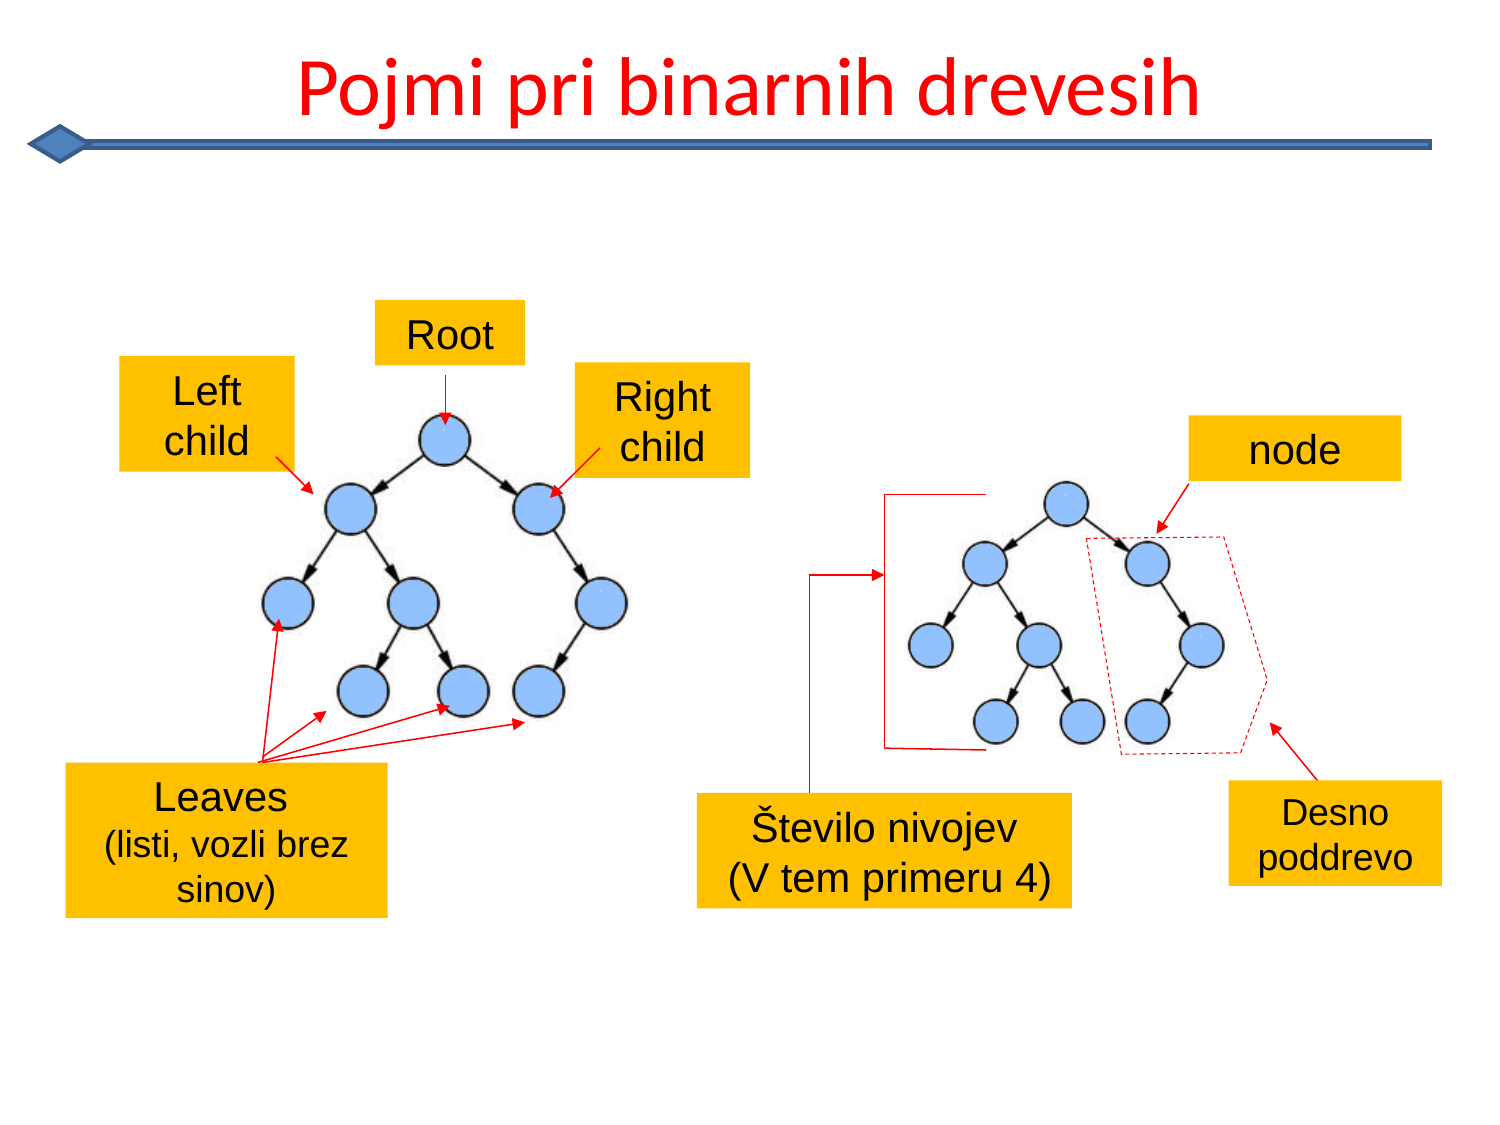

# Pojmi pri binarnih drevesih
Root
Left child
Right child
node
Leaves
(listi, vozli brez sinov)
Desno poddrevo
Število nivojev
 (V tem primeru 4)